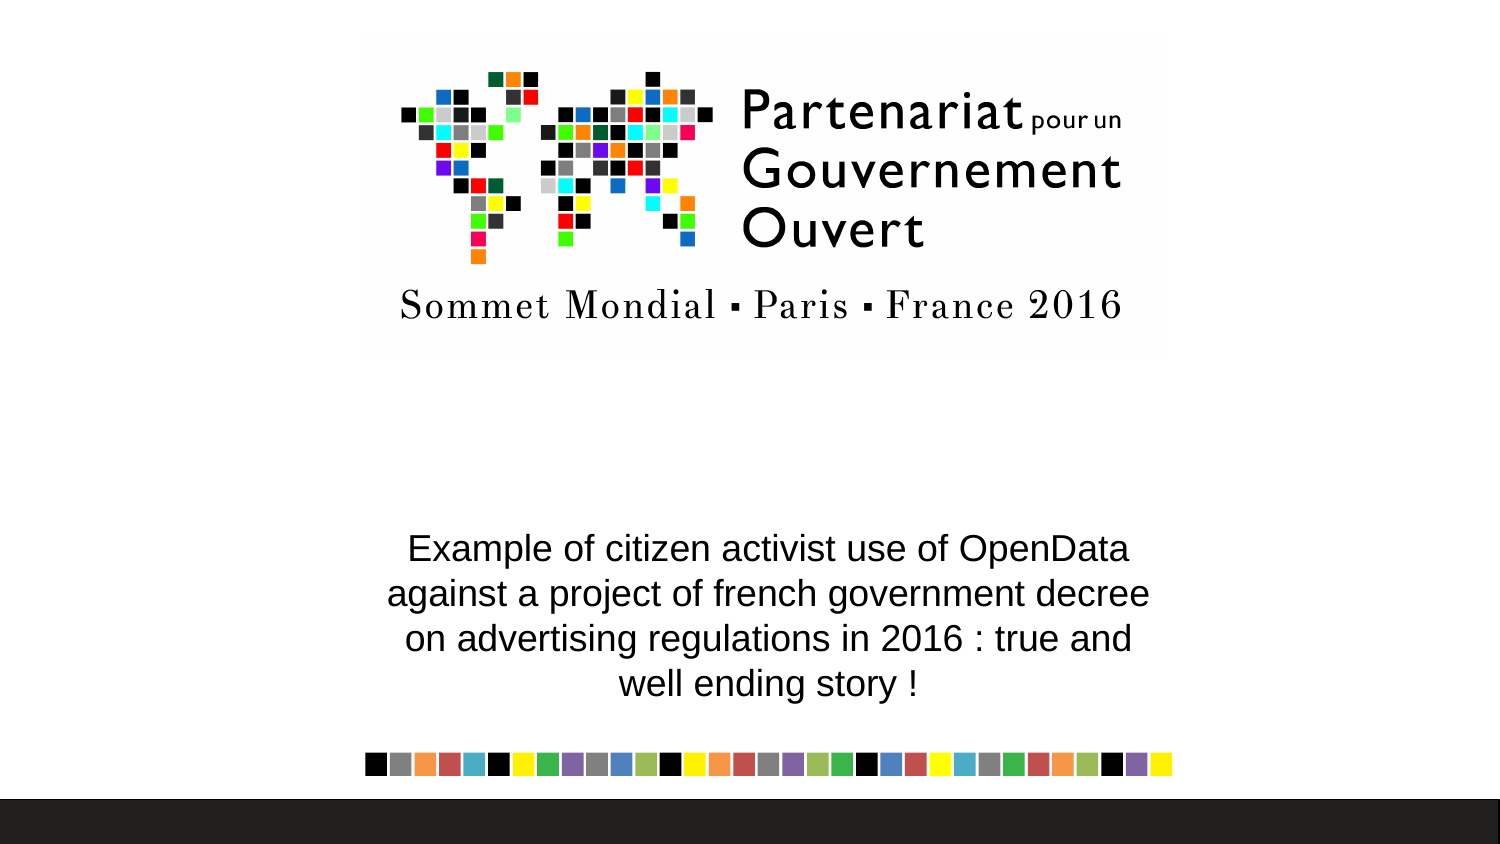

Example of citizen activist use of OpenData against a project of french government decree on advertising regulations in 2016 : true and well ending story !